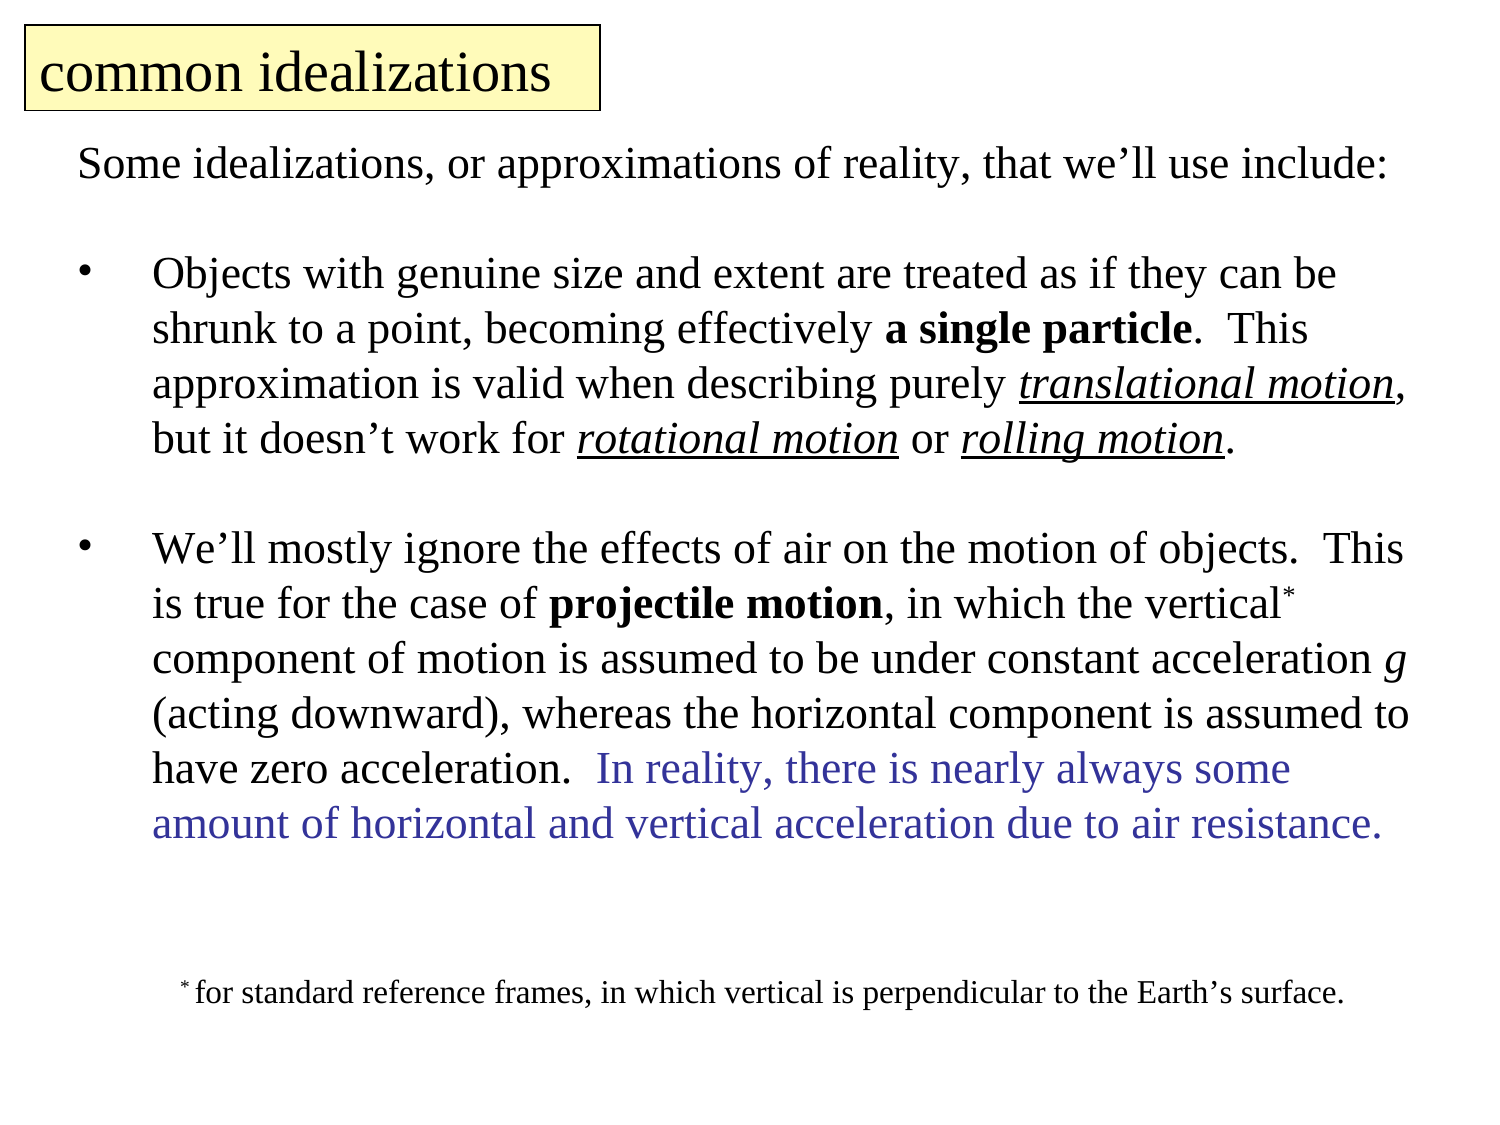

common idealizations
Some idealizations, or approximations of reality, that we’ll use include:
Objects with genuine size and extent are treated as if they can be shrunk to a point, becoming effectively a single particle. This approximation is valid when describing purely translational motion, but it doesn’t work for rotational motion or rolling motion.
We’ll mostly ignore the effects of air on the motion of objects. This is true for the case of projectile motion, in which the vertical* component of motion is assumed to be under constant acceleration g (acting downward), whereas the horizontal component is assumed to have zero acceleration. In reality, there is nearly always some amount of horizontal and vertical acceleration due to air resistance.
* for standard reference frames, in which vertical is perpendicular to the Earth’s surface.